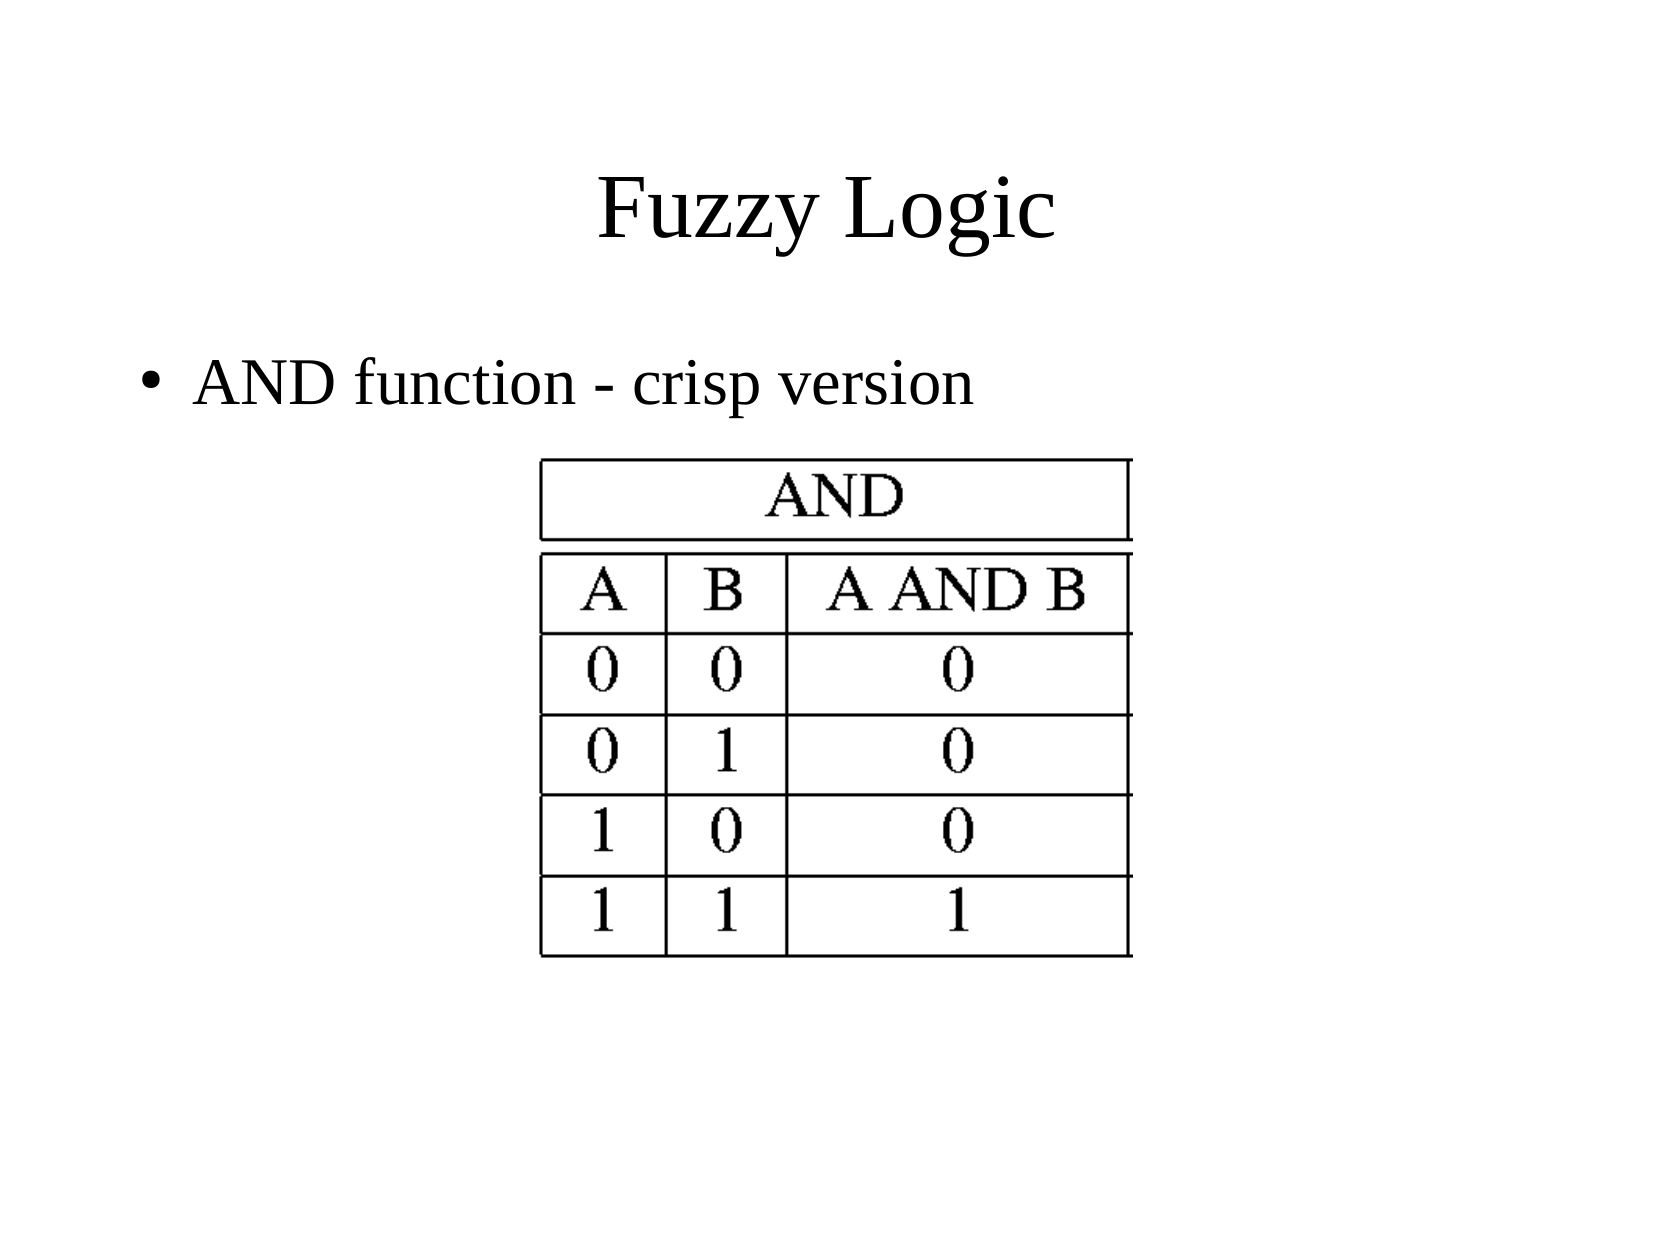

# Fuzzy Logic
AND function - crisp version